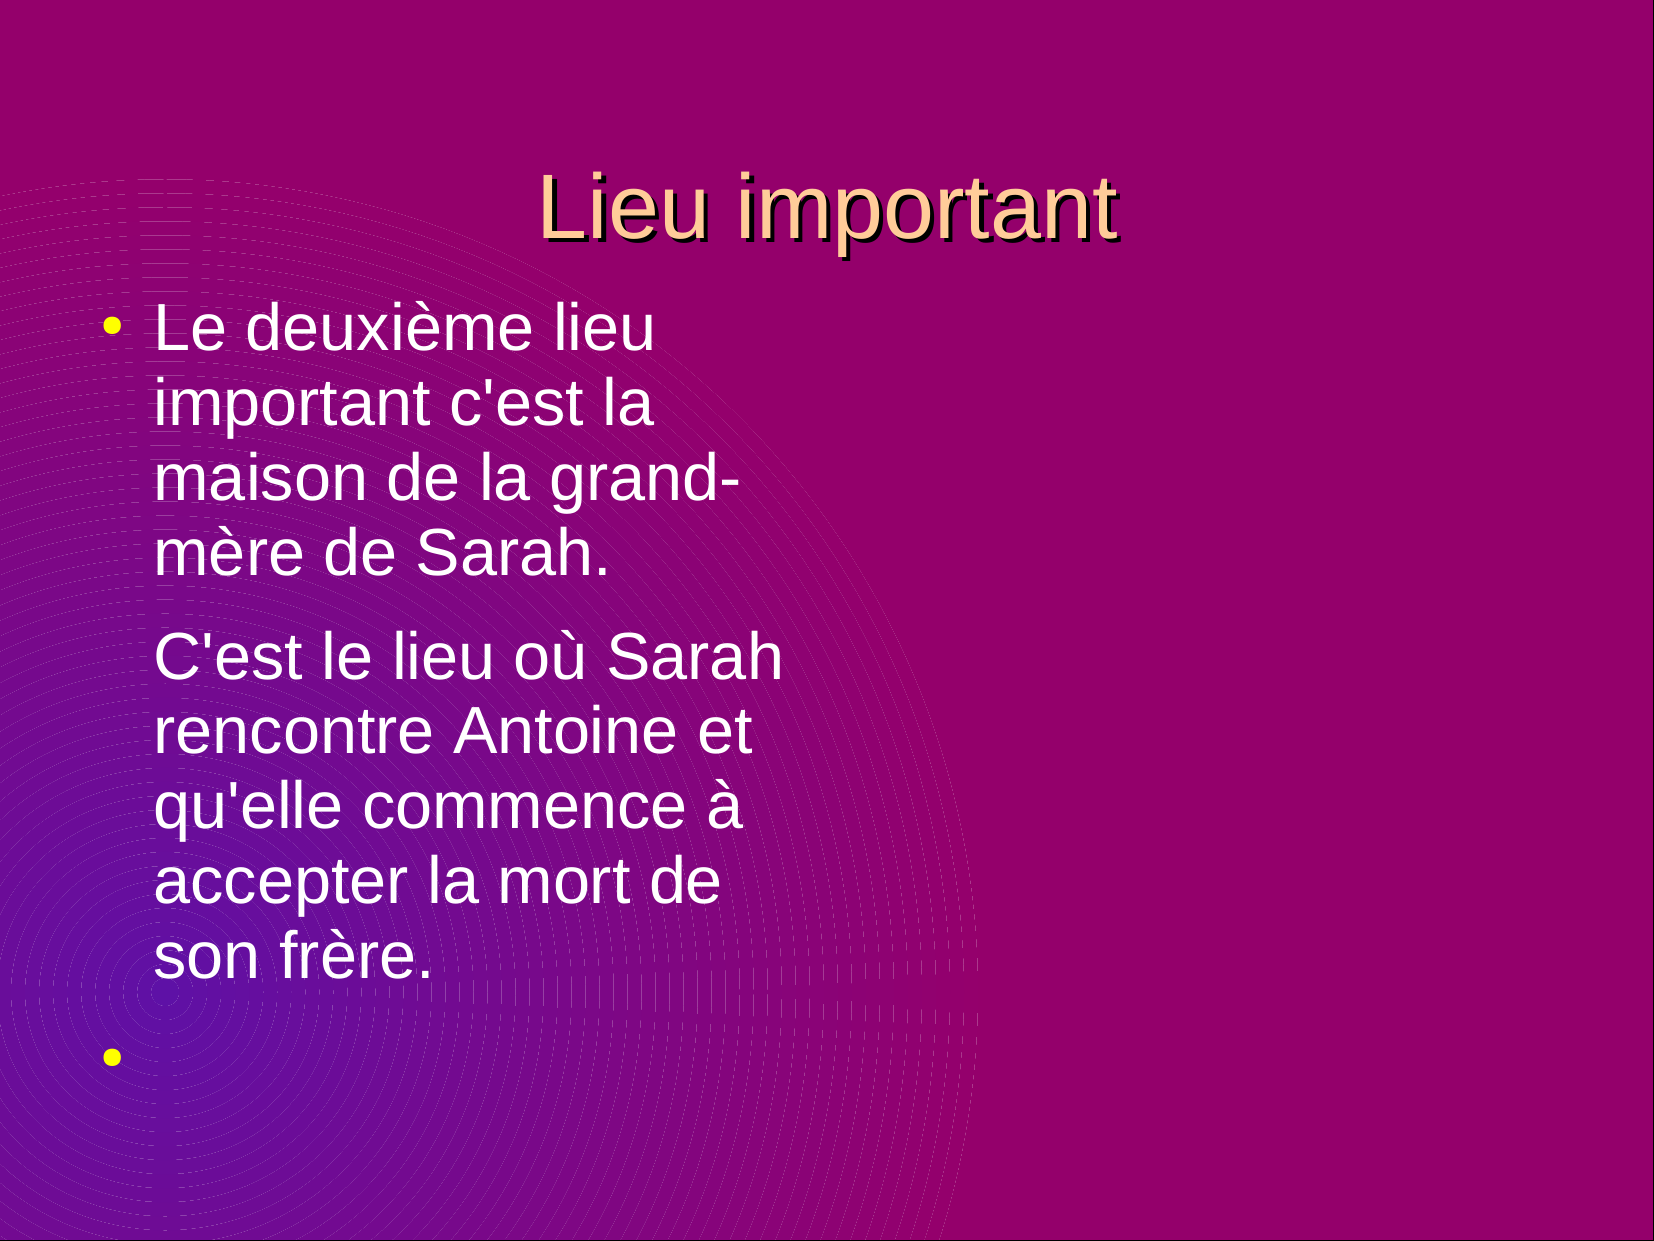

# Lieu important
Le deuxième lieu important c'est la maison de la grand-mère de Sarah.
C'est le lieu où Sarah rencontre Antoine et qu'elle commence à accepter la mort de son frère.